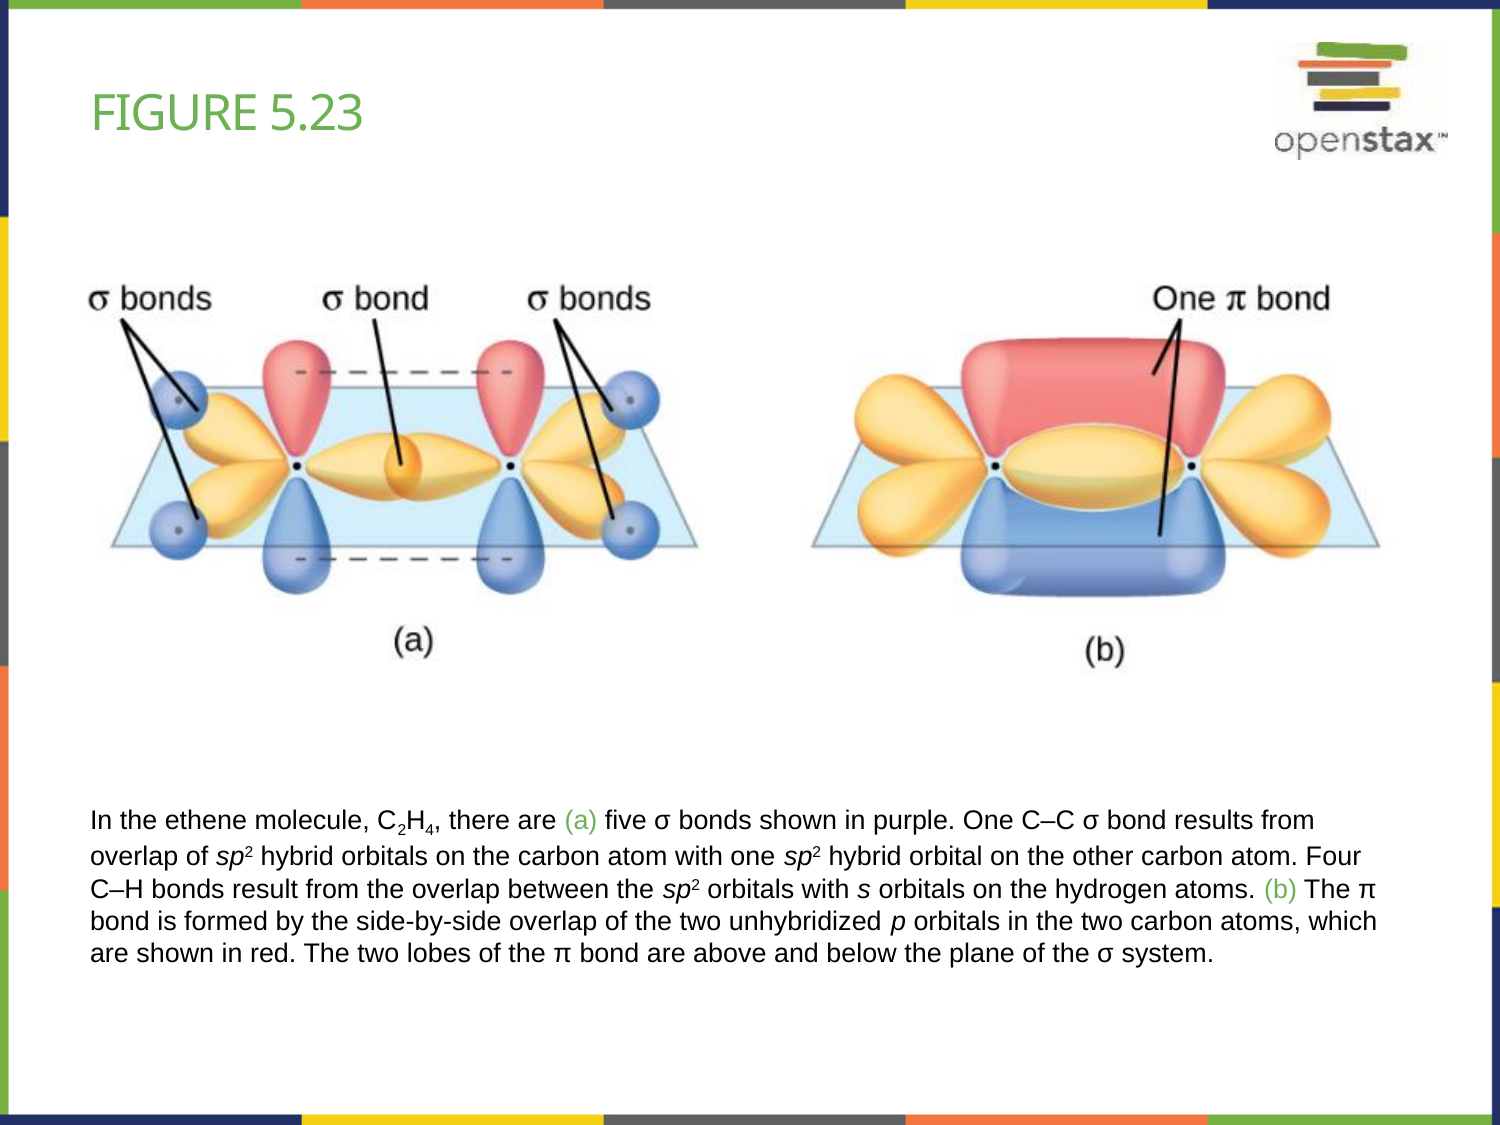

# Figure 5.23
In the ethene molecule, C2H4, there are (a) five σ bonds shown in purple. One C–C σ bond results from overlap of sp2 hybrid orbitals on the carbon atom with one sp2 hybrid orbital on the other carbon atom. Four C–H bonds result from the overlap between the sp2 orbitals with s orbitals on the hydrogen atoms. (b) The π bond is formed by the side-by-side overlap of the two unhybridized p orbitals in the two carbon atoms, which are shown in red. The two lobes of the π bond are above and below the plane of the σ system.